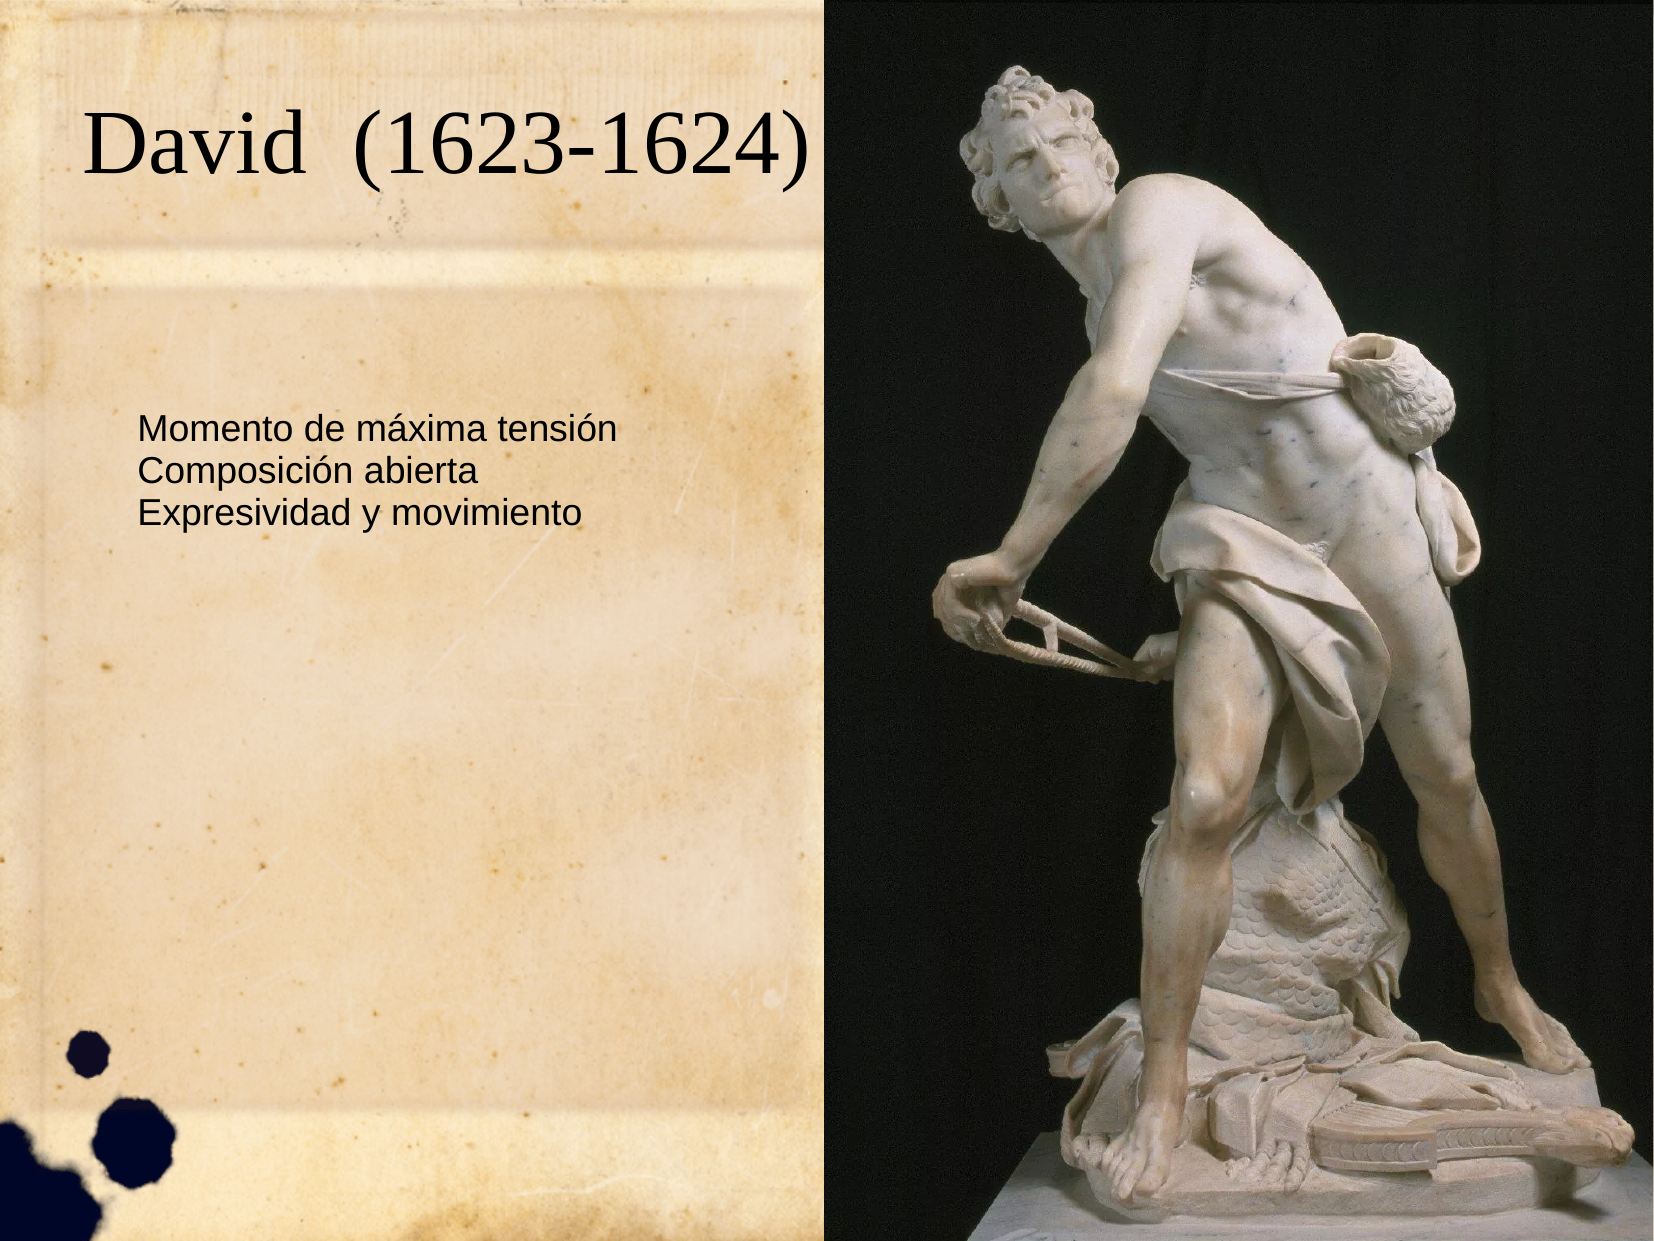

# David (1623-1624)
Momento de máxima tensión
Composición abierta
Expresividad y movimiento